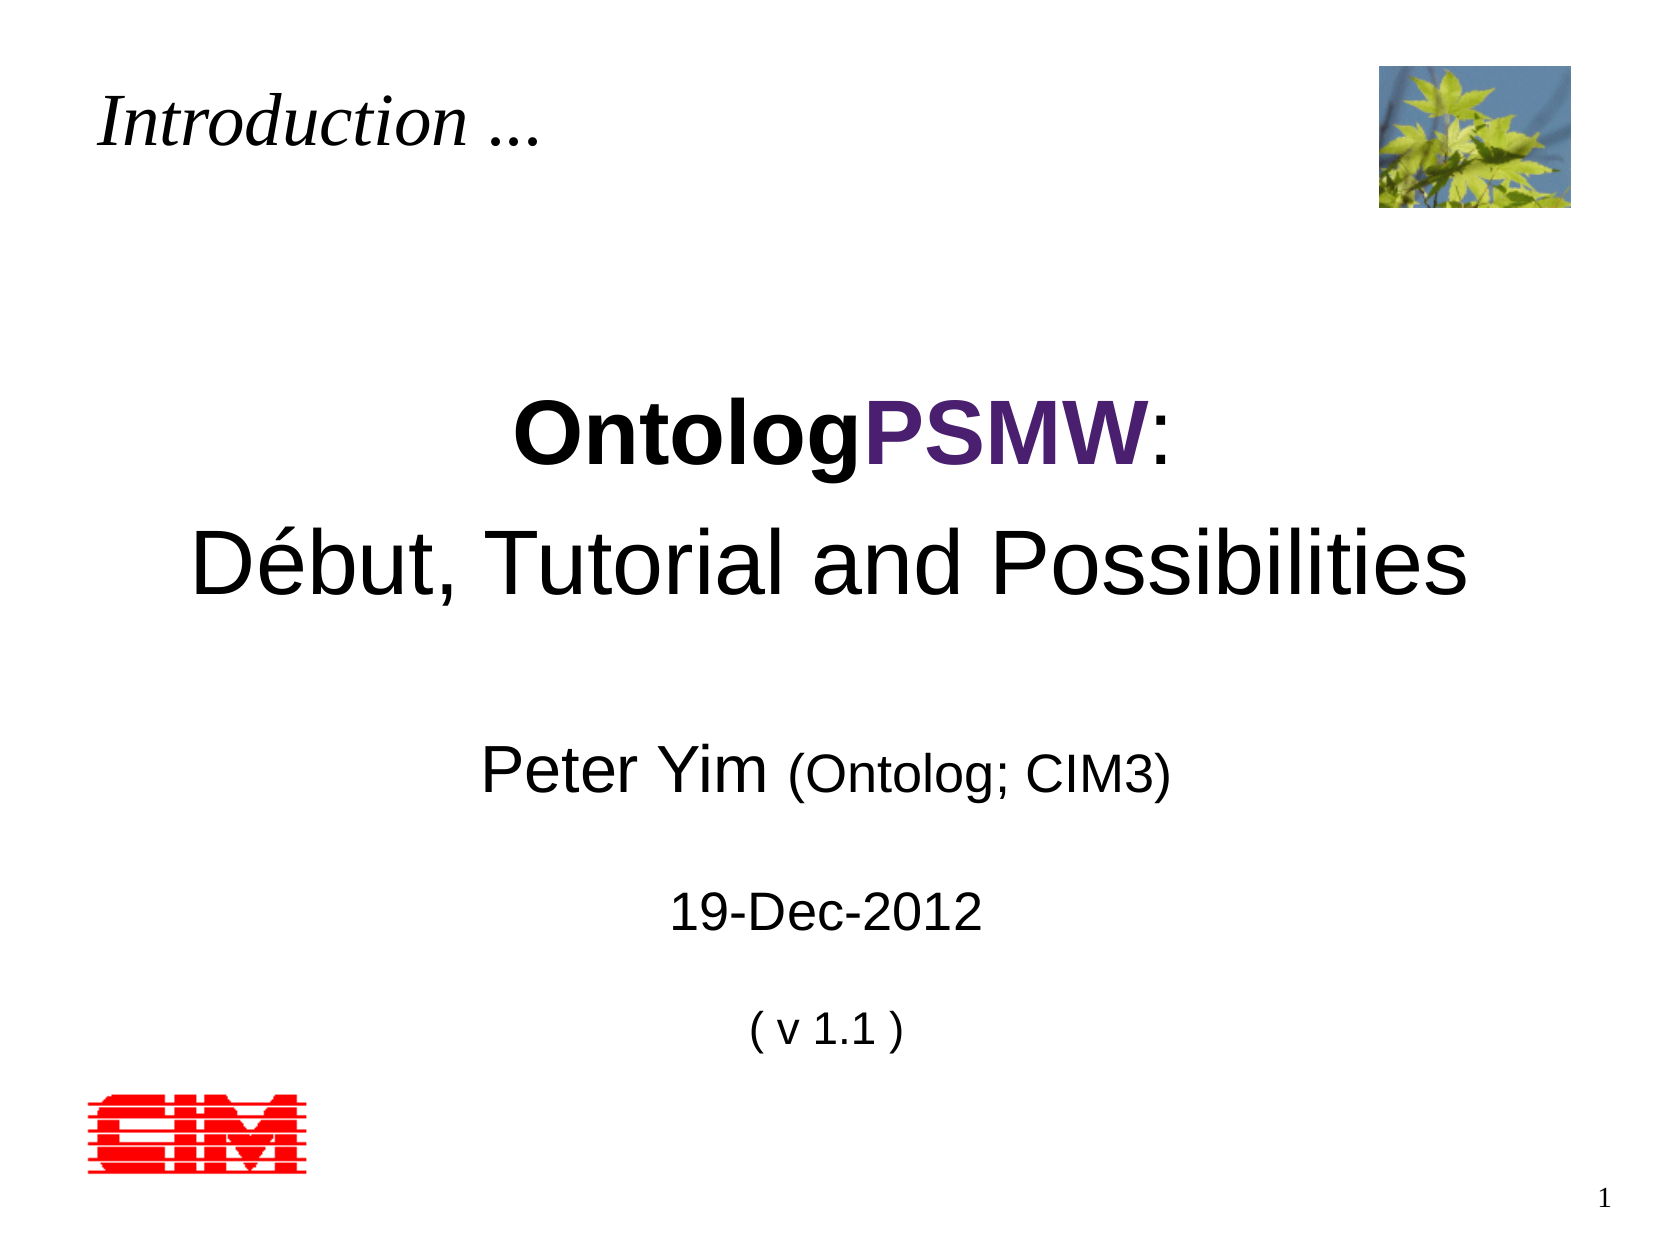

Introduction ...
# OntologPSMW: Début, Tutorial and Possibilities
Peter Yim (Ontolog; CIM3)
19-Dec-2012
( v 1.1 )
1